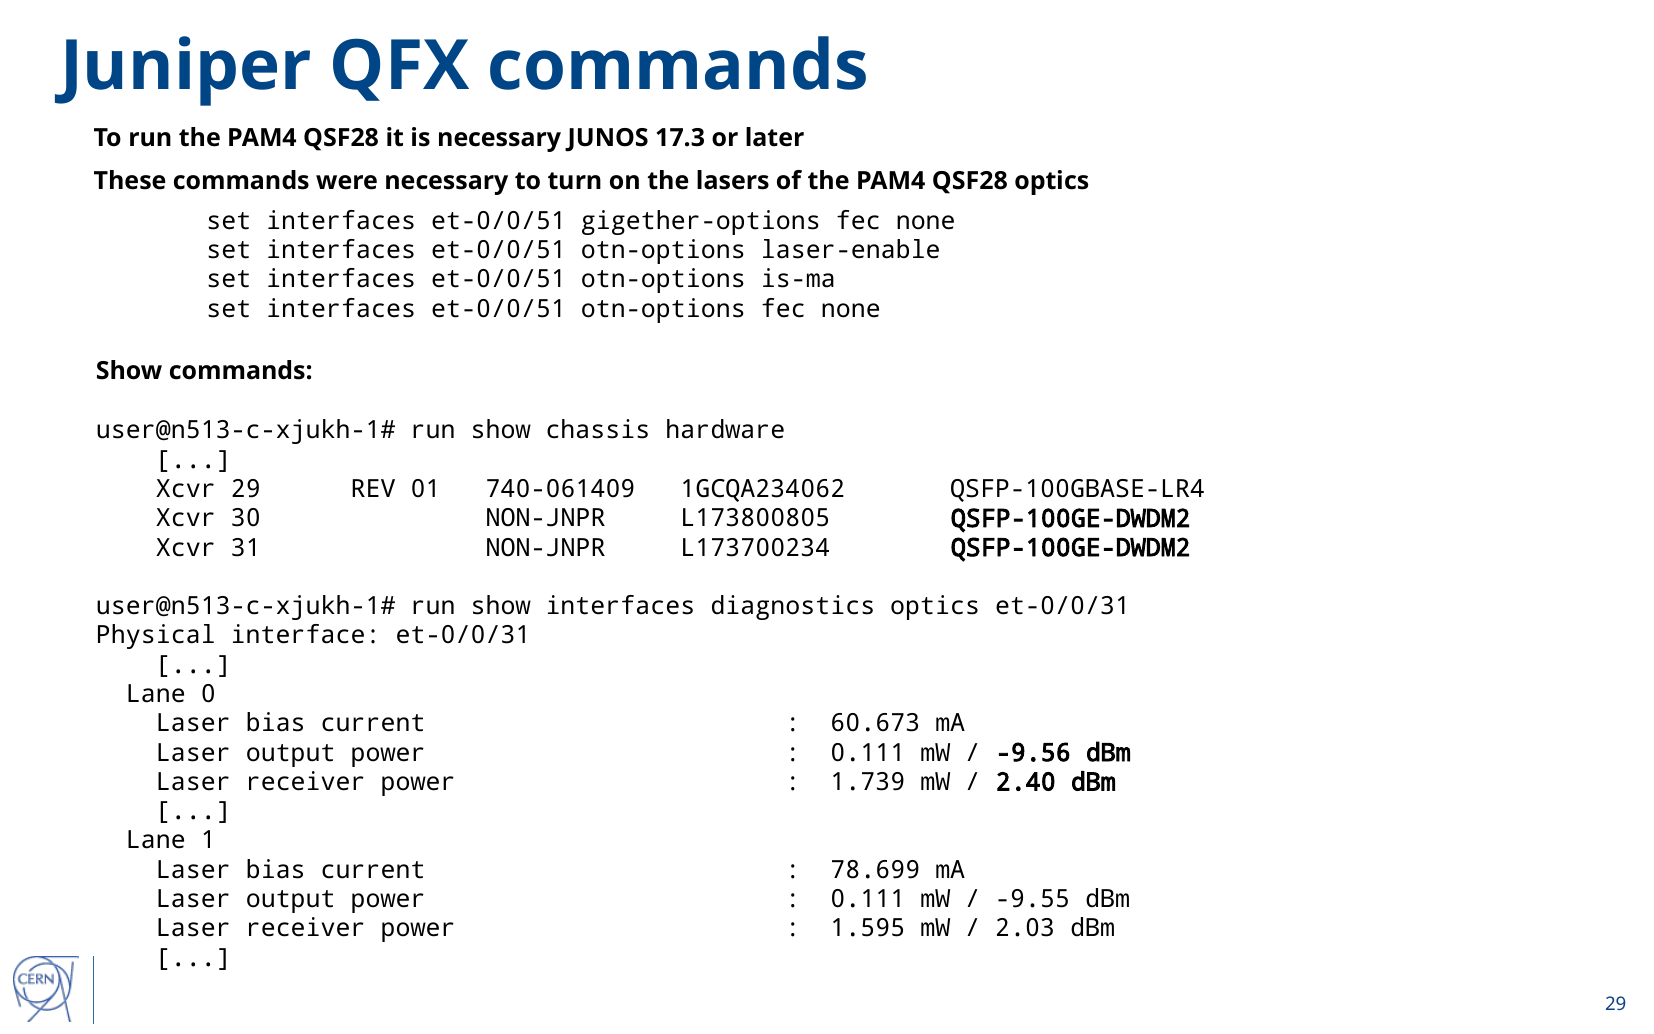

# Juniper QFX commands
To run the PAM4 QSF28 it is necessary JUNOS 17.3 or later
These commands were necessary to turn on the lasers of the PAM4 QSF28 optics
	set interfaces et-0/0/51 gigether-options fec none
	set interfaces et-0/0/51 otn-options laser-enable
	set interfaces et-0/0/51 otn-options is-ma
	set interfaces et-0/0/51 otn-options fec none
Show commands:
user@n513-c-xjukh-1# run show chassis hardware
 [...]
 Xcvr 29 REV 01 740-061409 1GCQA234062 QSFP-100GBASE-LR4
 Xcvr 30 NON-JNPR L173800805 QSFP-100GE-DWDM2
 Xcvr 31 NON-JNPR L173700234 QSFP-100GE-DWDM2
user@n513-c-xjukh-1# run show interfaces diagnostics optics et-0/0/31
Physical interface: et-0/0/31
 [...]
 Lane 0
 Laser bias current : 60.673 mA
 Laser output power : 0.111 mW / -9.56 dBm
 Laser receiver power : 1.739 mW / 2.40 dBm
 [...]
 Lane 1
 Laser bias current : 78.699 mA
 Laser output power : 0.111 mW / -9.55 dBm
 Laser receiver power : 1.595 mW / 2.03 dBm
 [...]